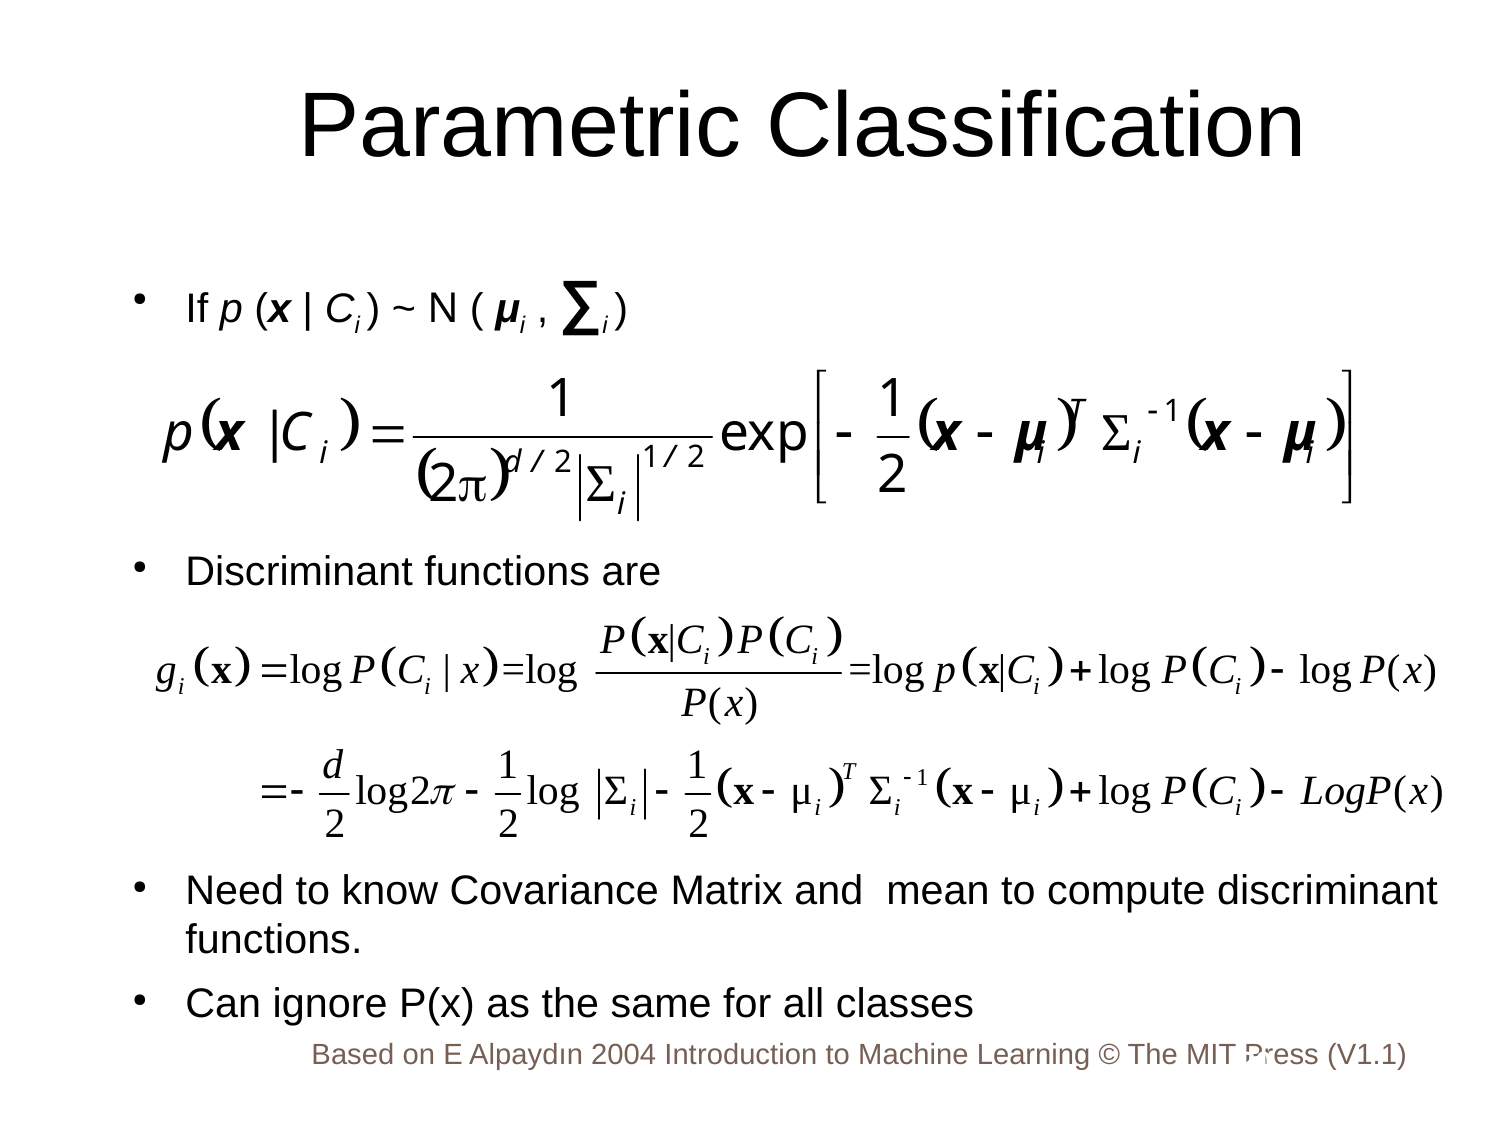

# Parametric Classification
If p (x | Ci ) ~ N ( μi , ∑i )
Discriminant functions are
Need to know Covariance Matrix and mean to compute discriminant functions.
Can ignore P(x) as the same for all classes
Based on E Alpaydın 2004 Introduction to Machine Learning © The MIT Press (V1.1)